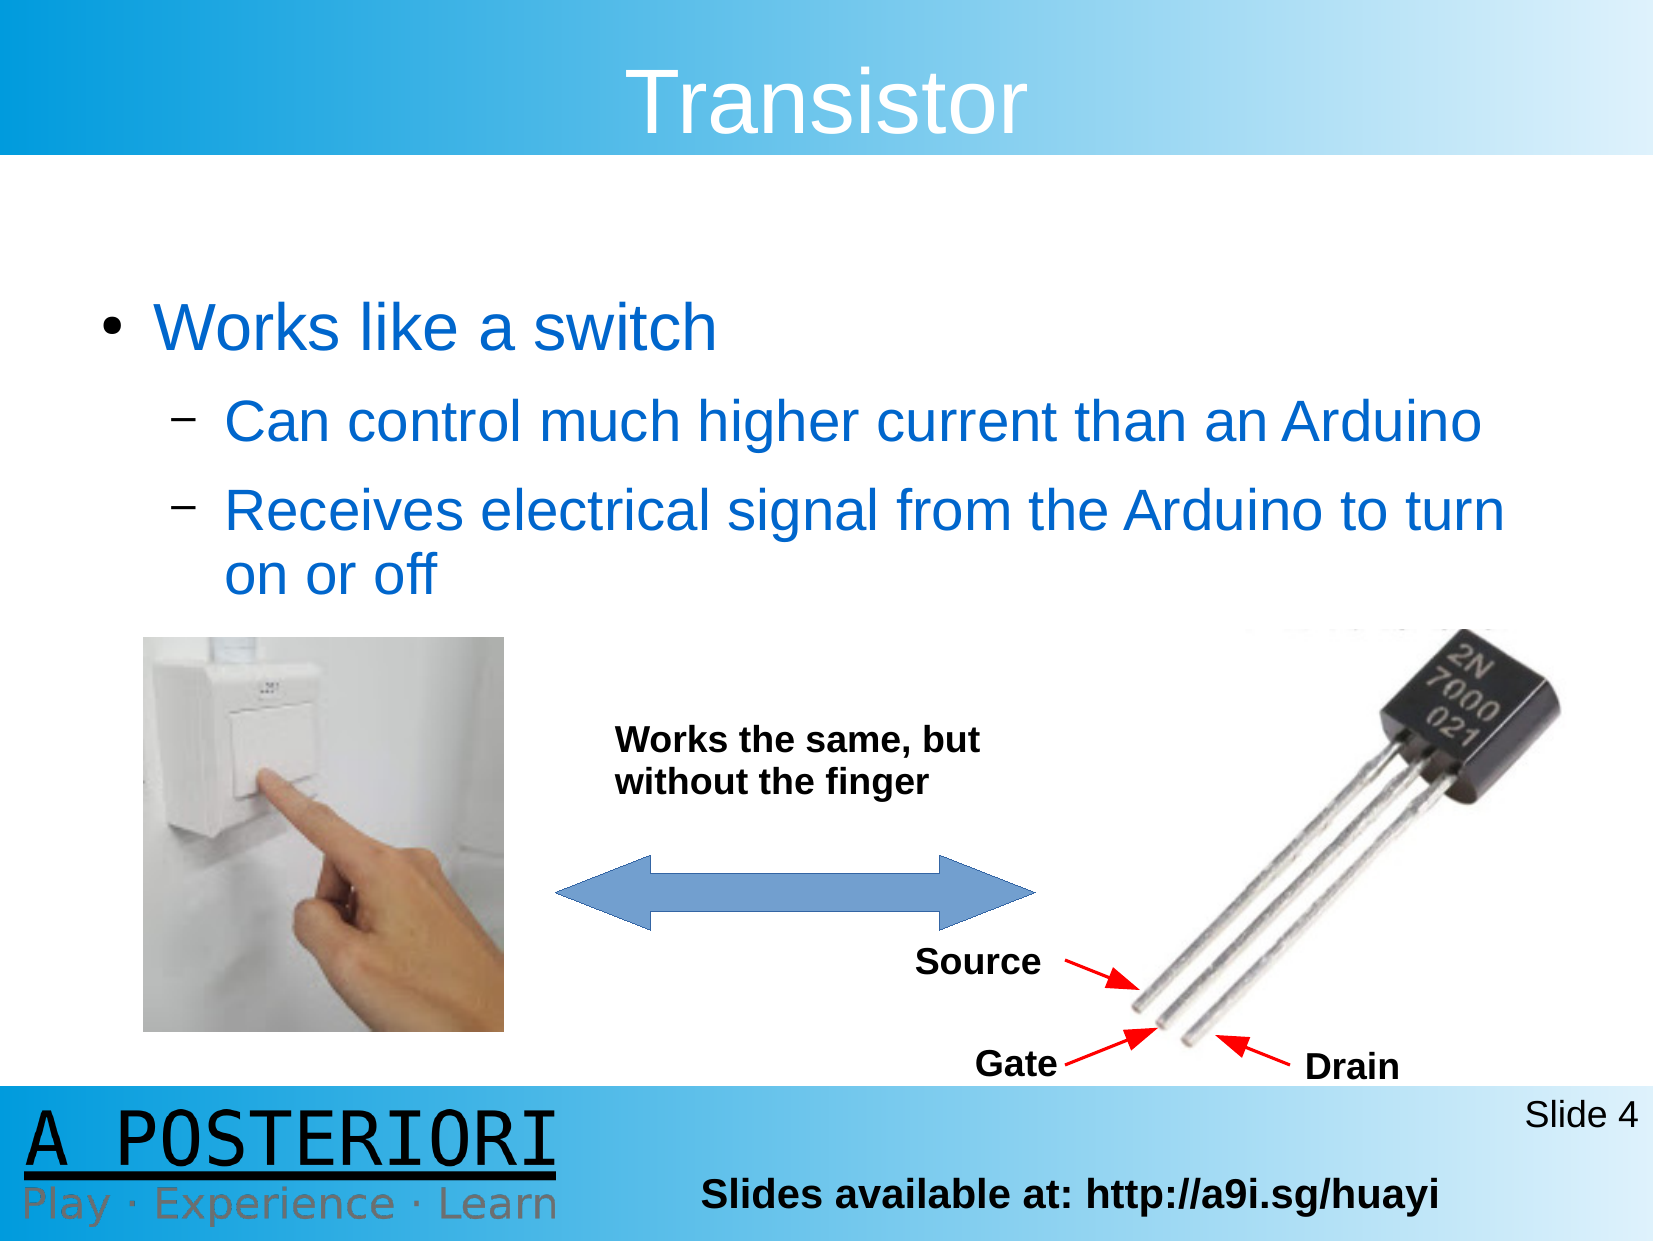

# Transistor
Works like a switch
Can control much higher current than an Arduino
Receives electrical signal from the Arduino to turn on or off
Works the same, but without the finger
Source
Gate
Drain